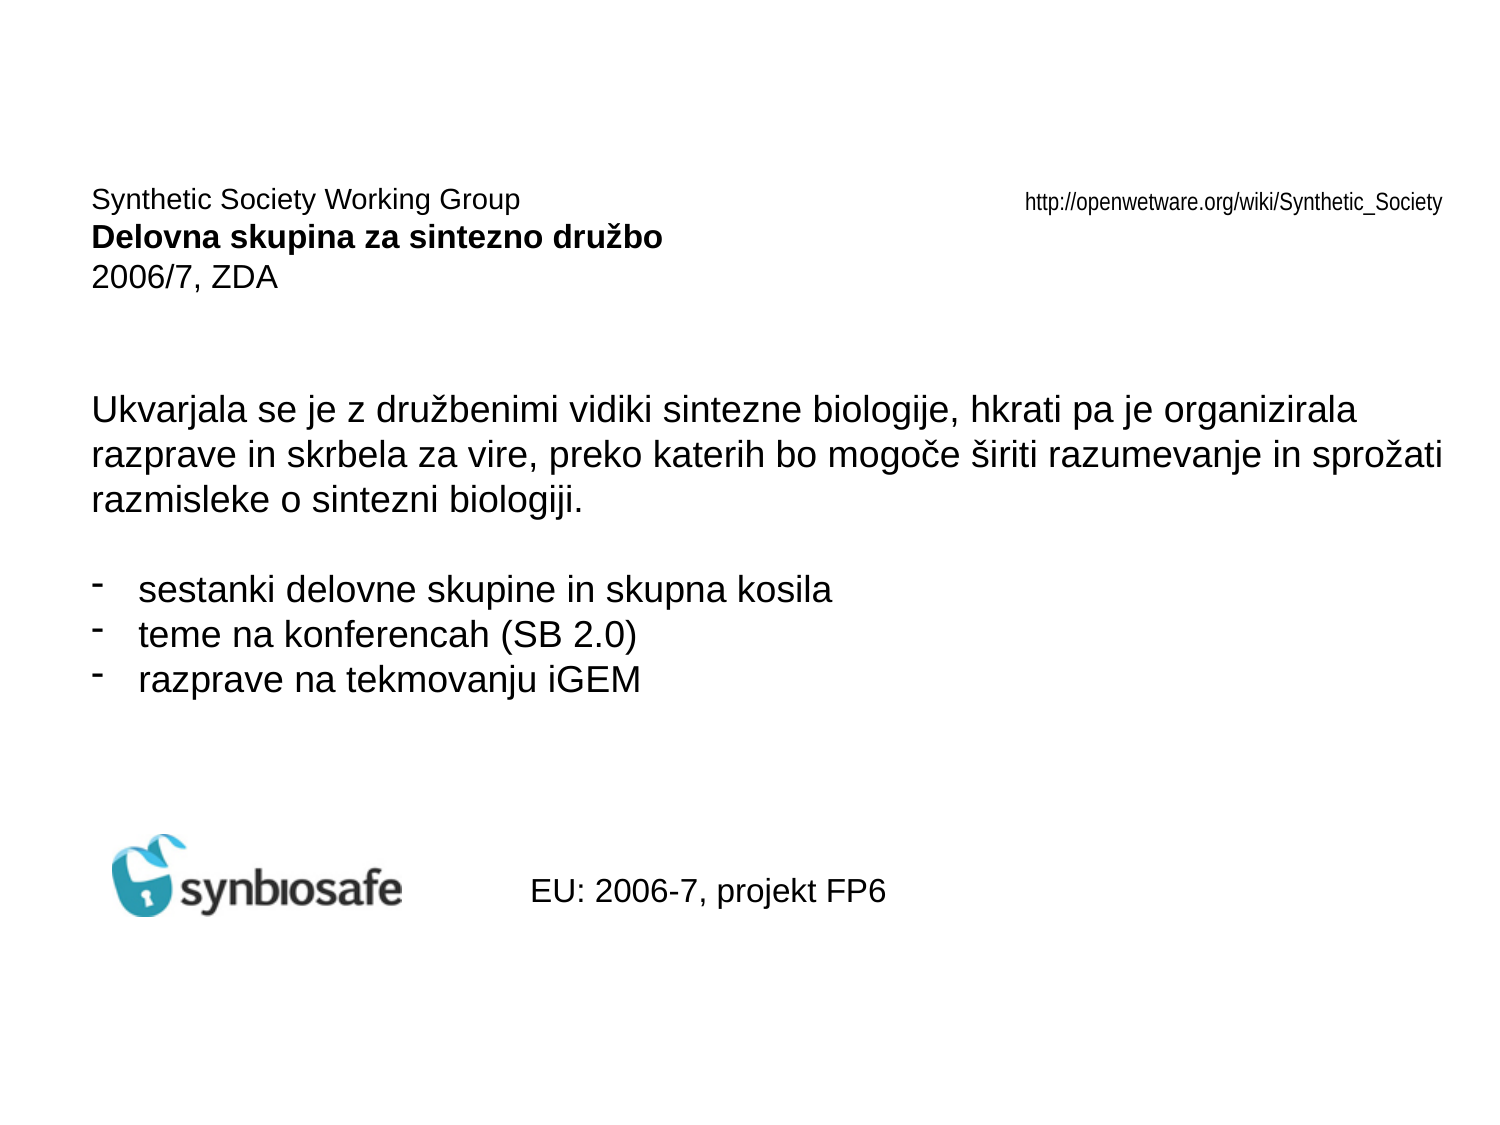

Synthetic Society Working Group
Delovna skupina za sintezno družbo
2006/7, ZDA
Ukvarjala se je z družbenimi vidiki sintezne biologije, hkrati pa je organizirala razprave in skrbela za vire, preko katerih bo mogoče širiti razumevanje in sprožati razmisleke o sintezni biologiji.
sestanki delovne skupine in skupna kosila
teme na konferencah (SB 2.0)
razprave na tekmovanju iGEM
http://openwetware.org/wiki/Synthetic_Society
EU: 2006-7, projekt FP6